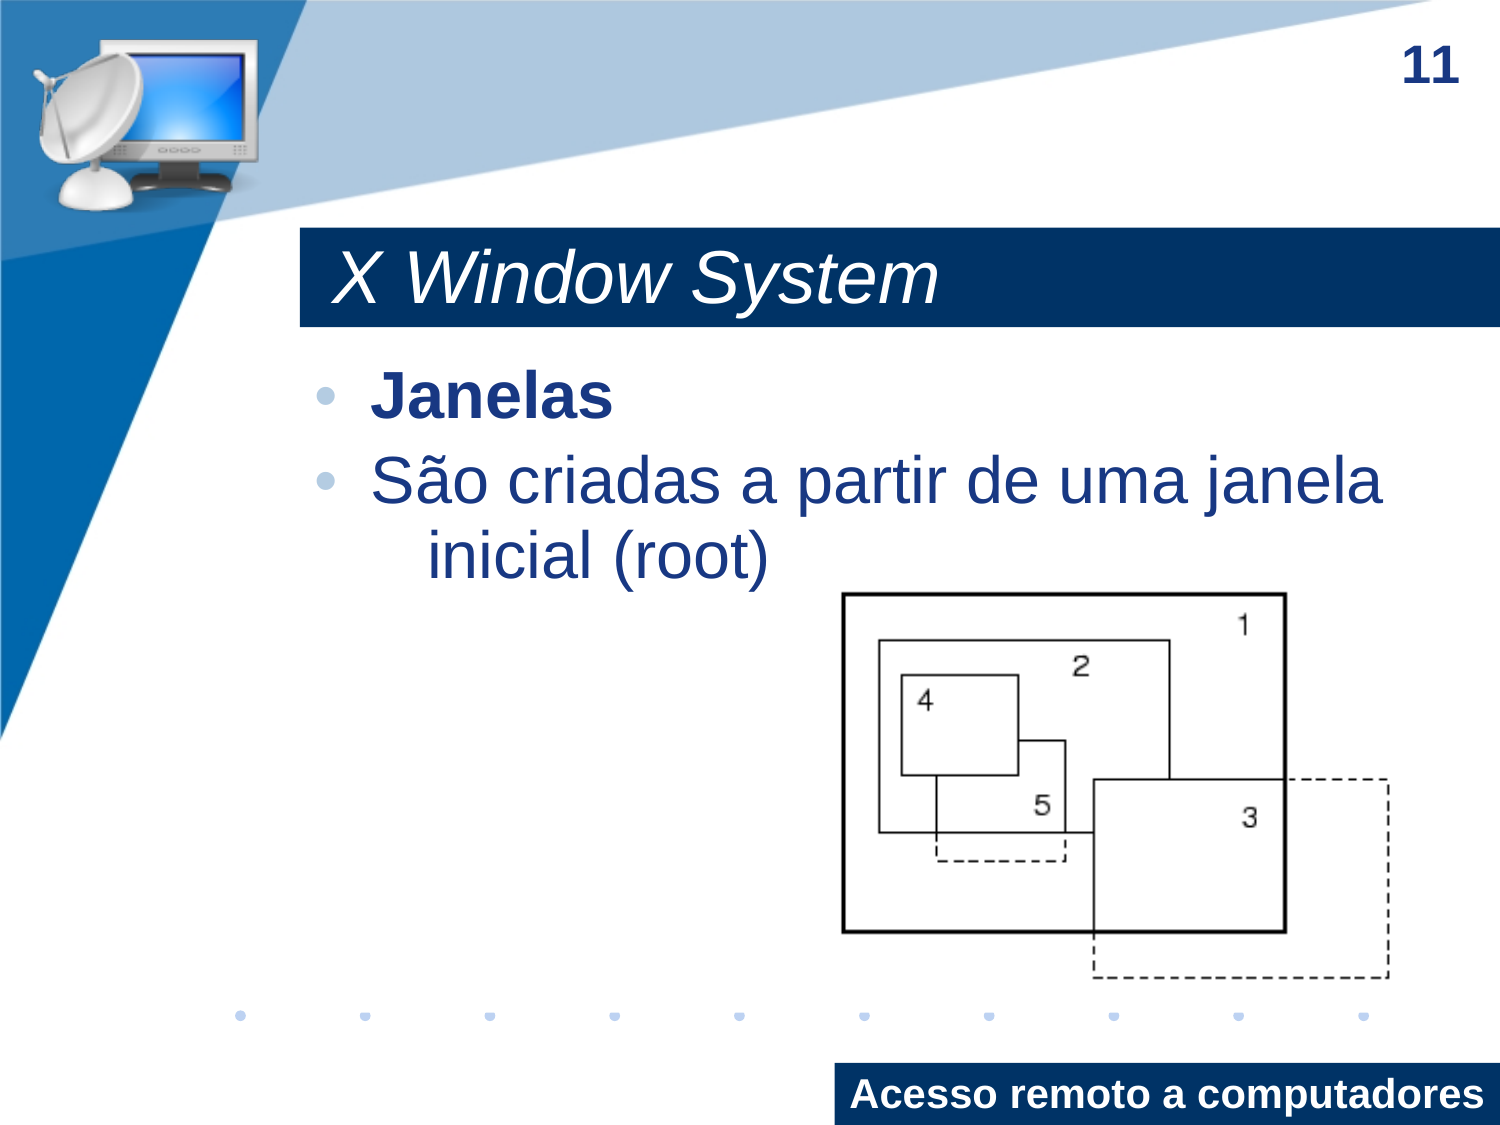

# X Window System
Janelas
São criadas a partir de uma janela inicial (root)